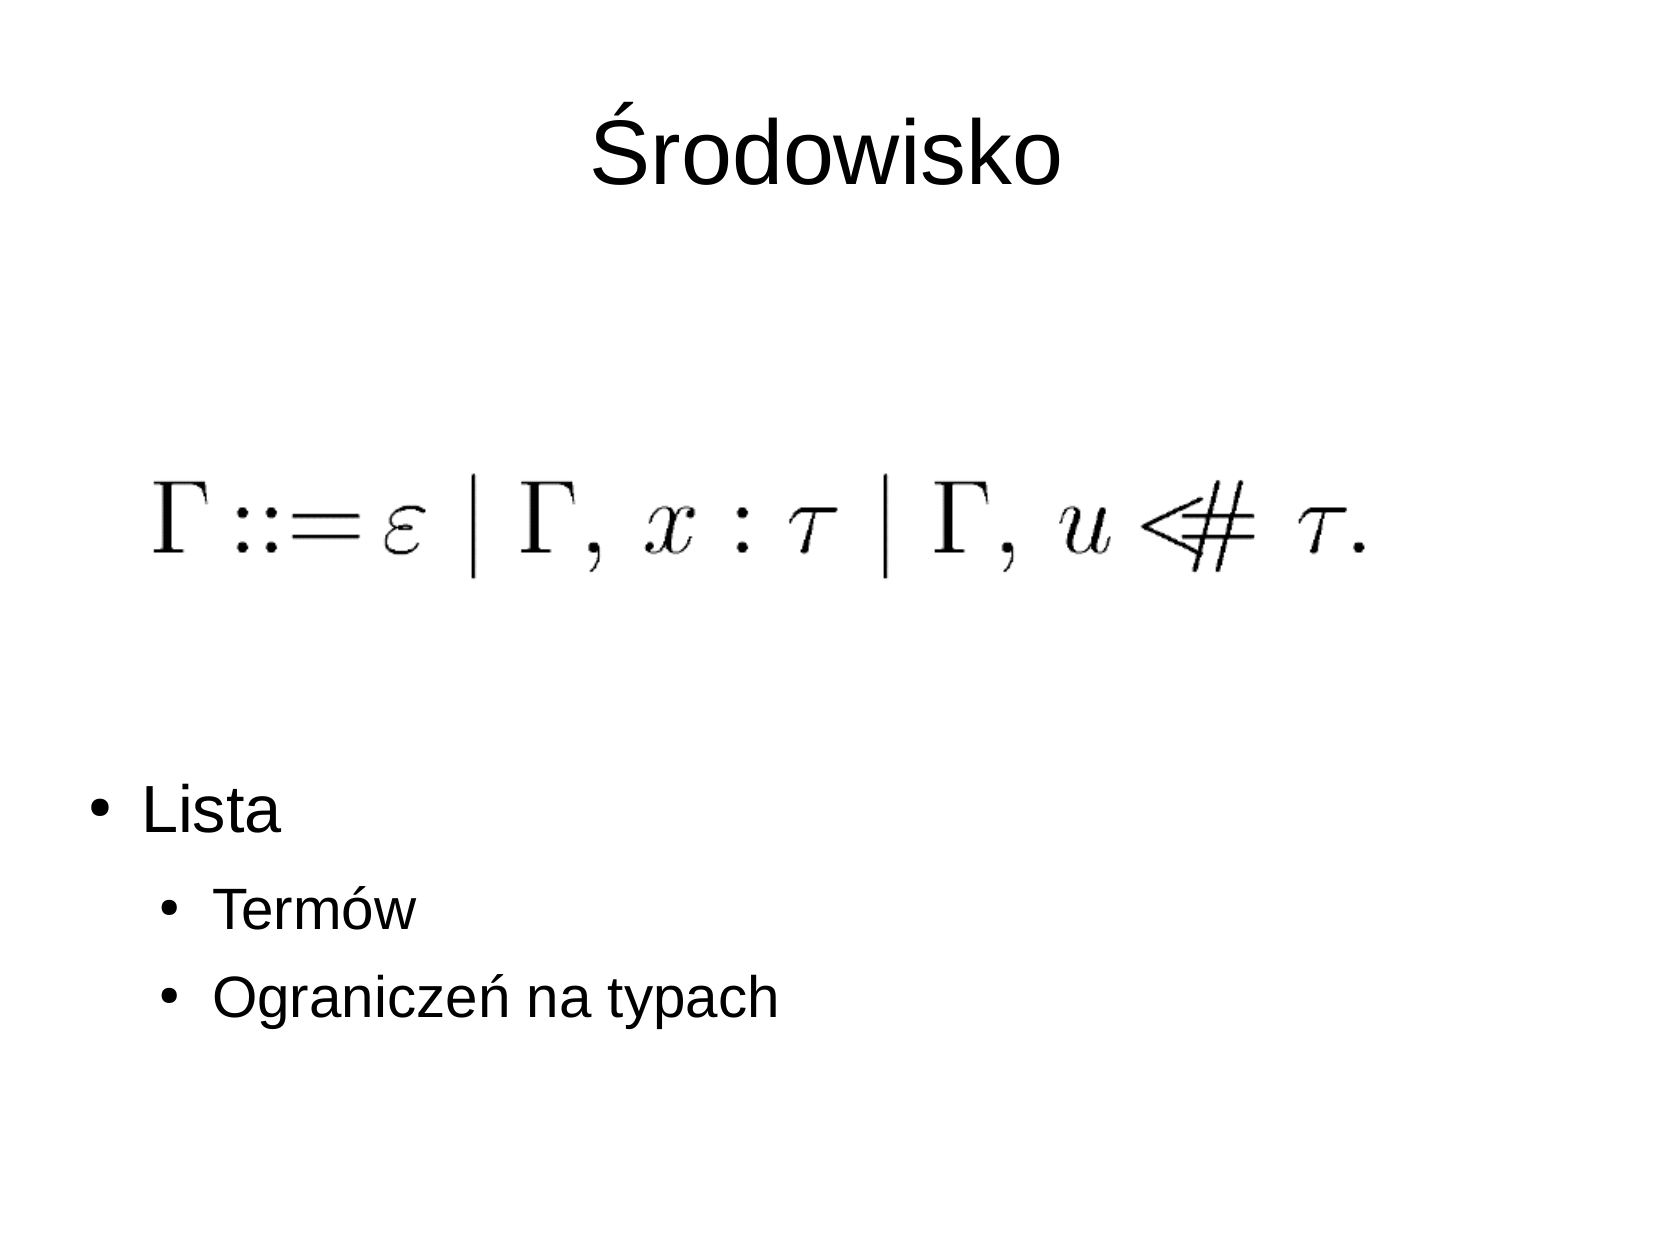

# Środowisko
Lista
Termów
Ograniczeń na typach